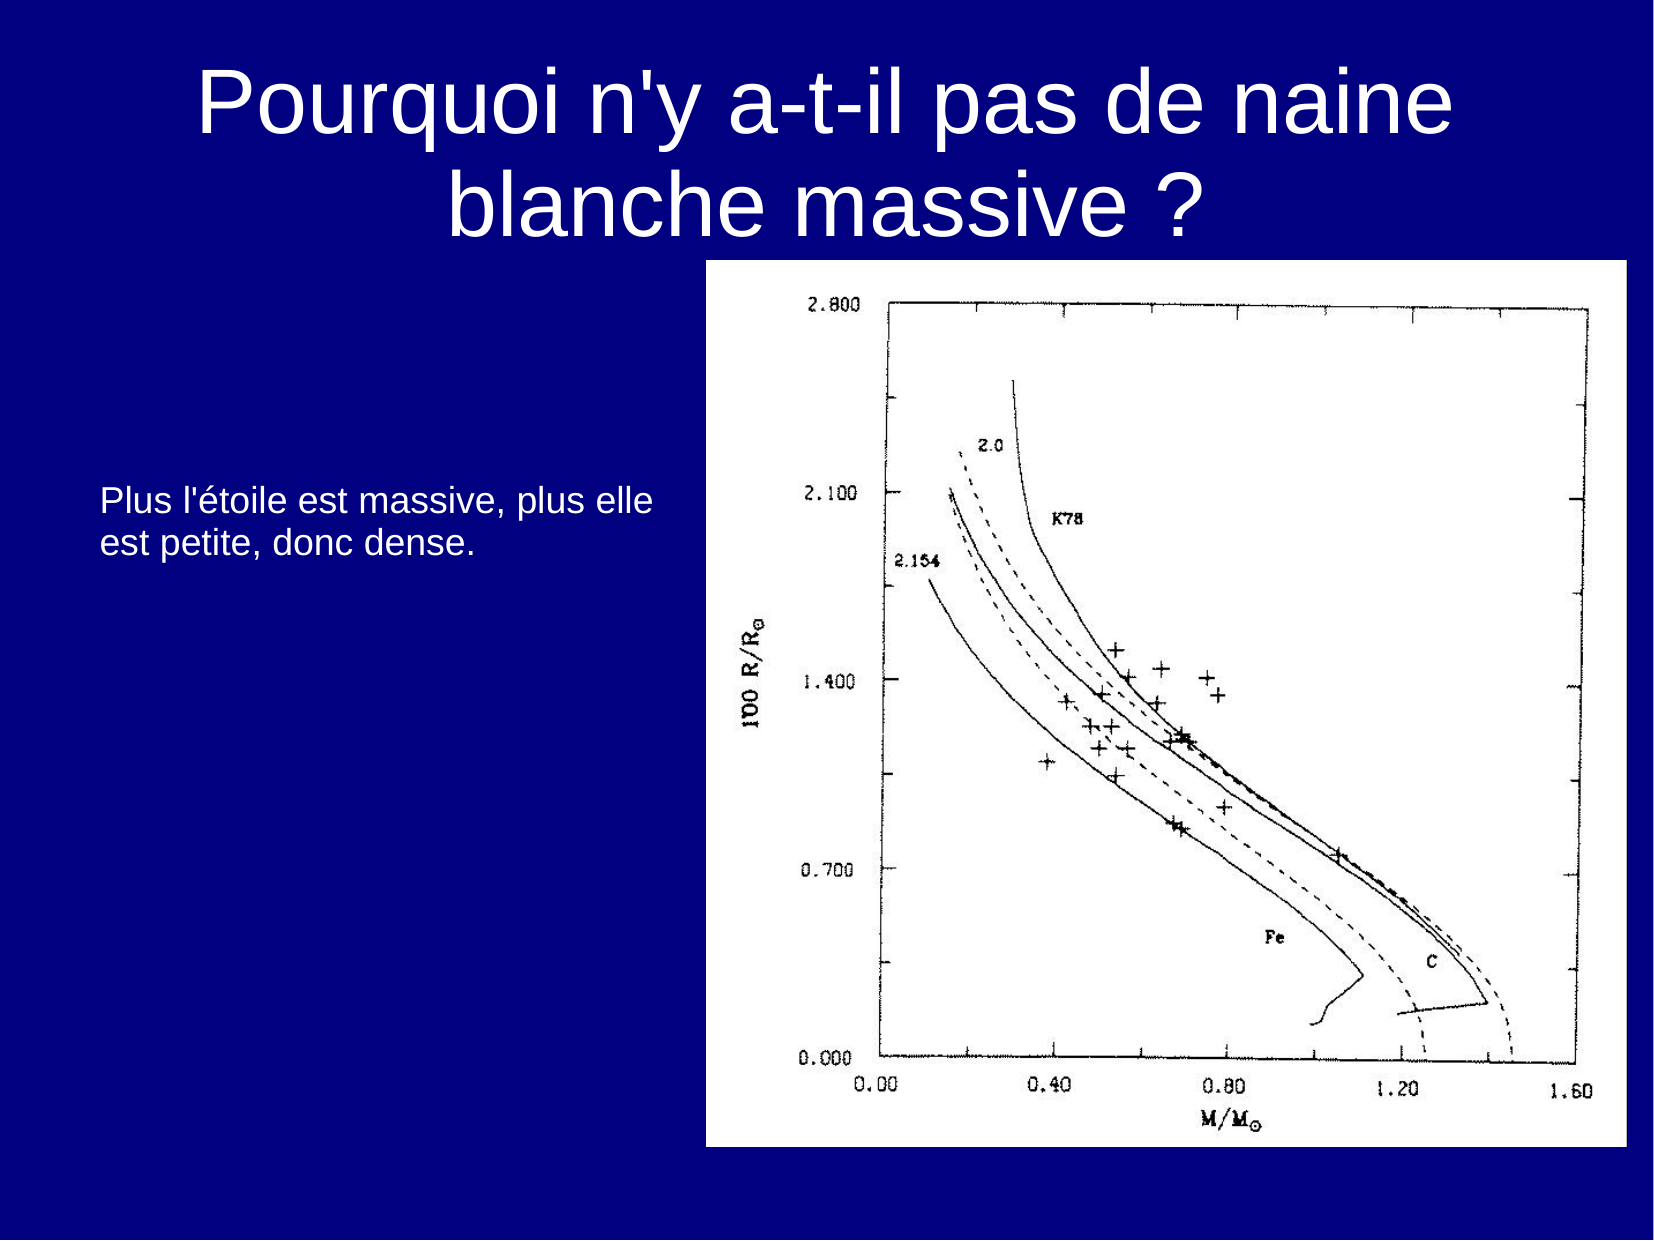

# Pourquoi n'y a-t-il pas de naine blanche massive ?
Plus l'étoile est massive, plus elle
est petite, donc dense.